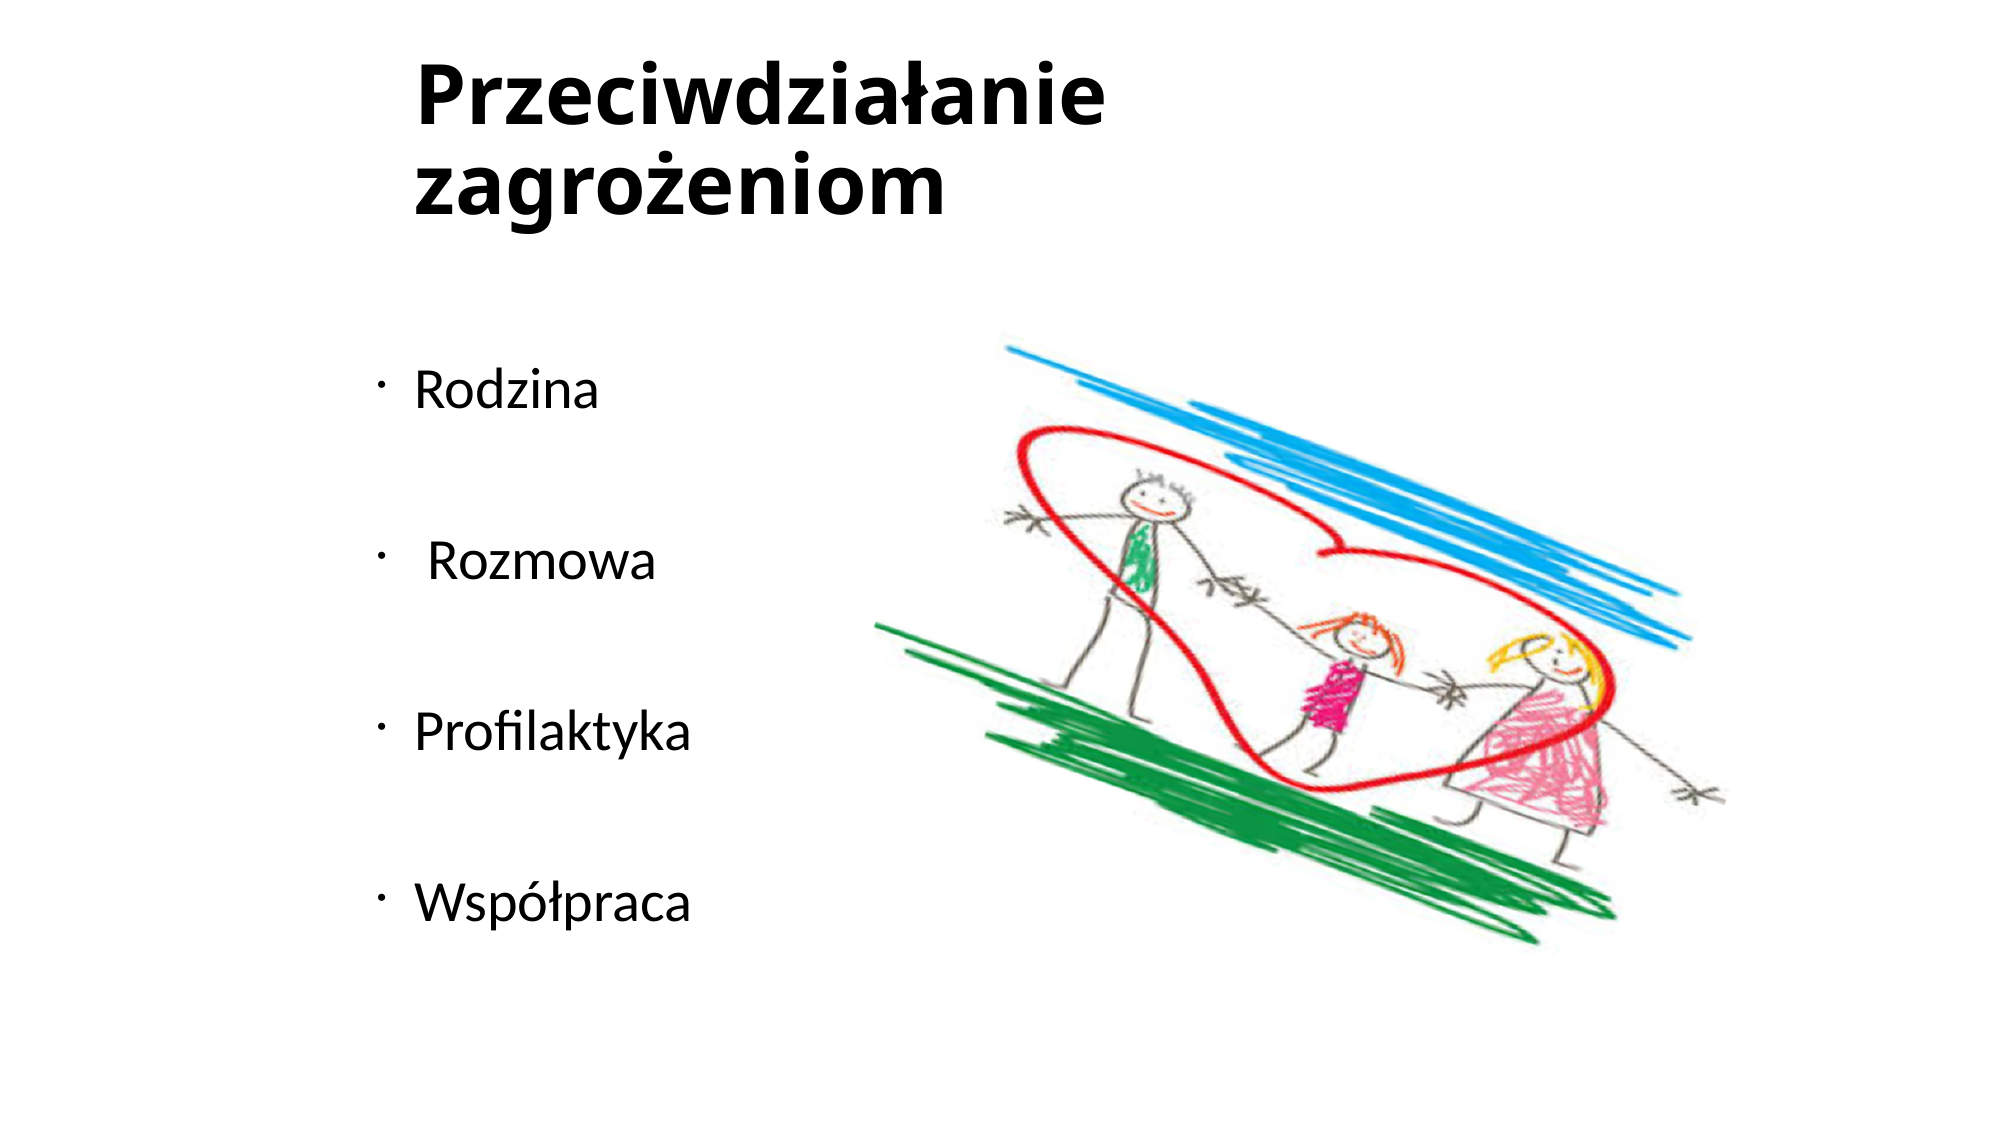

# Przeciwdziałanie zagrożeniom
Rodzina
 Rozmowa
Profilaktyka
Współpraca